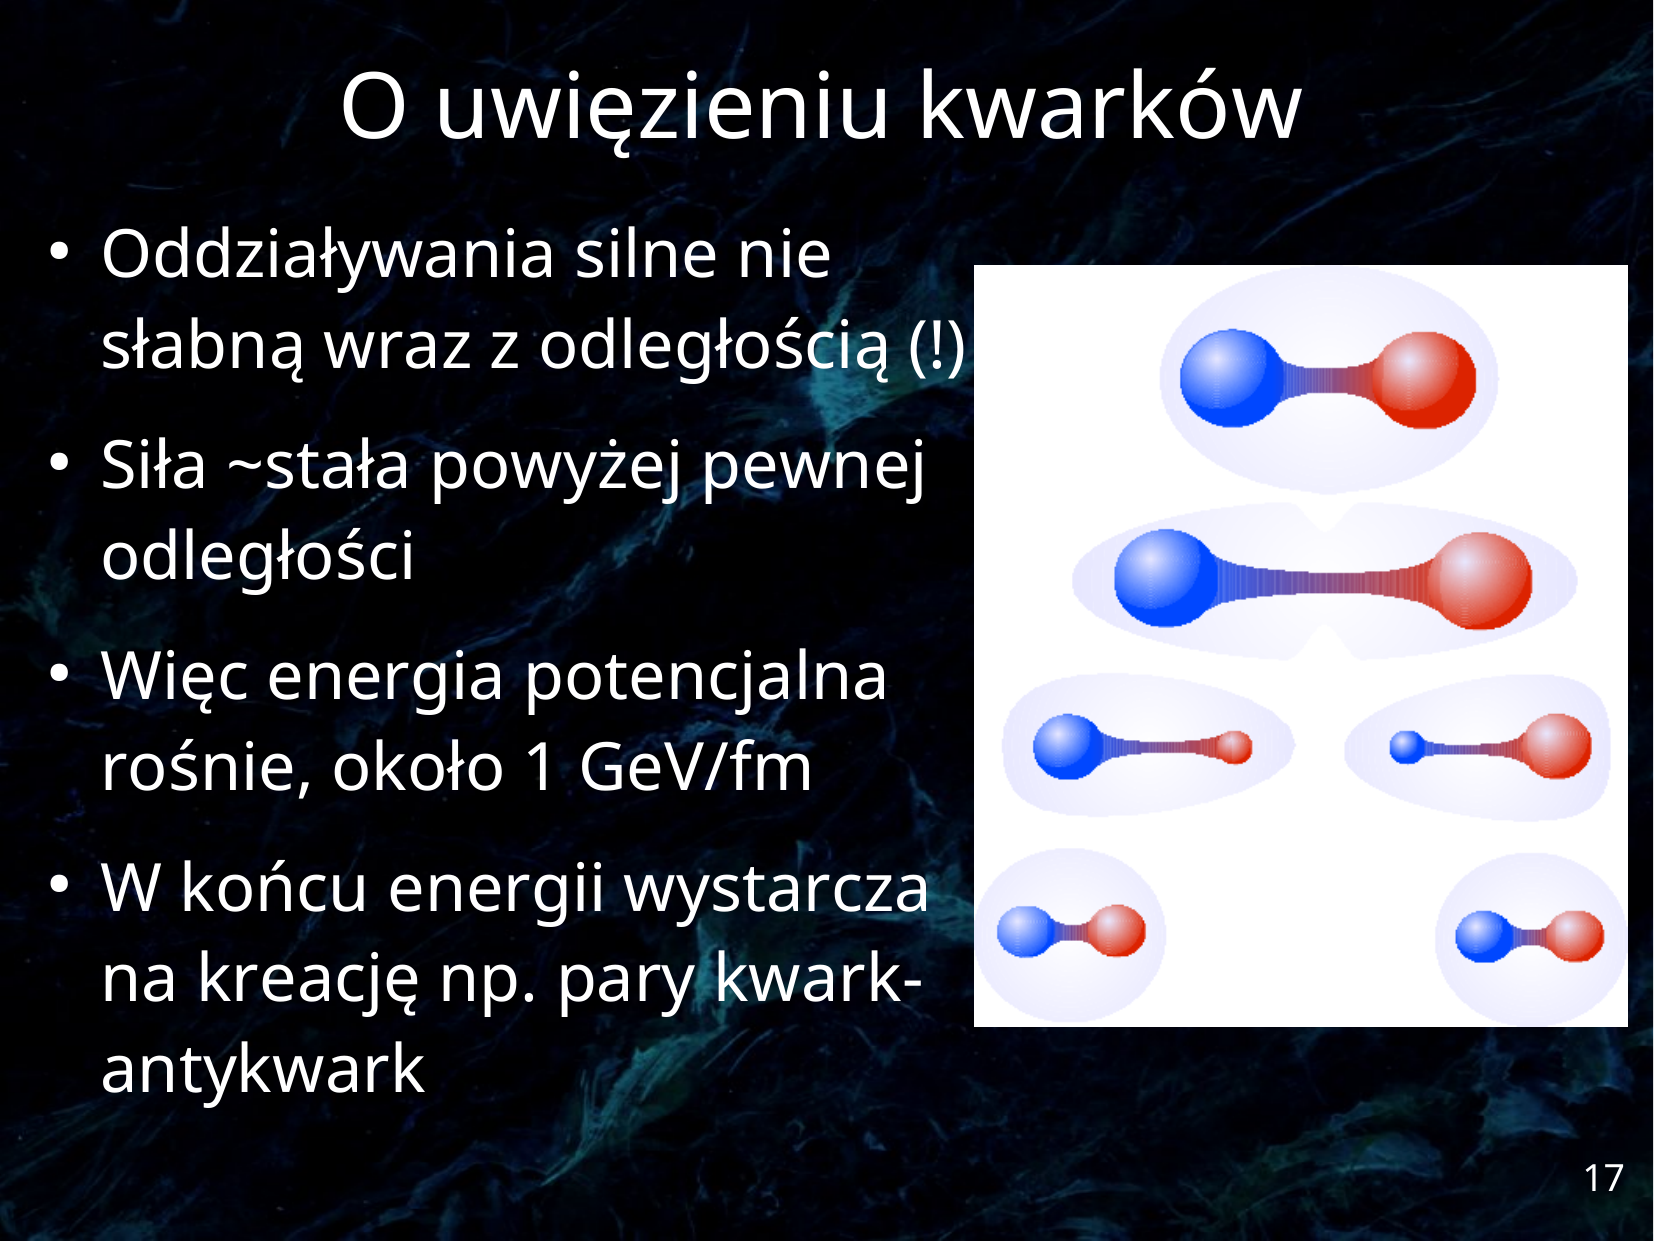

# O uwięzieniu kwarków
Oddziaływania silne nie słabną wraz z odległością (!)
Siła ~stała powyżej pewnej odległości
Więc energia potencjalna rośnie, około 1 GeV/fm
W końcu energii wystarcza na kreację np. pary kwark-antykwark
17